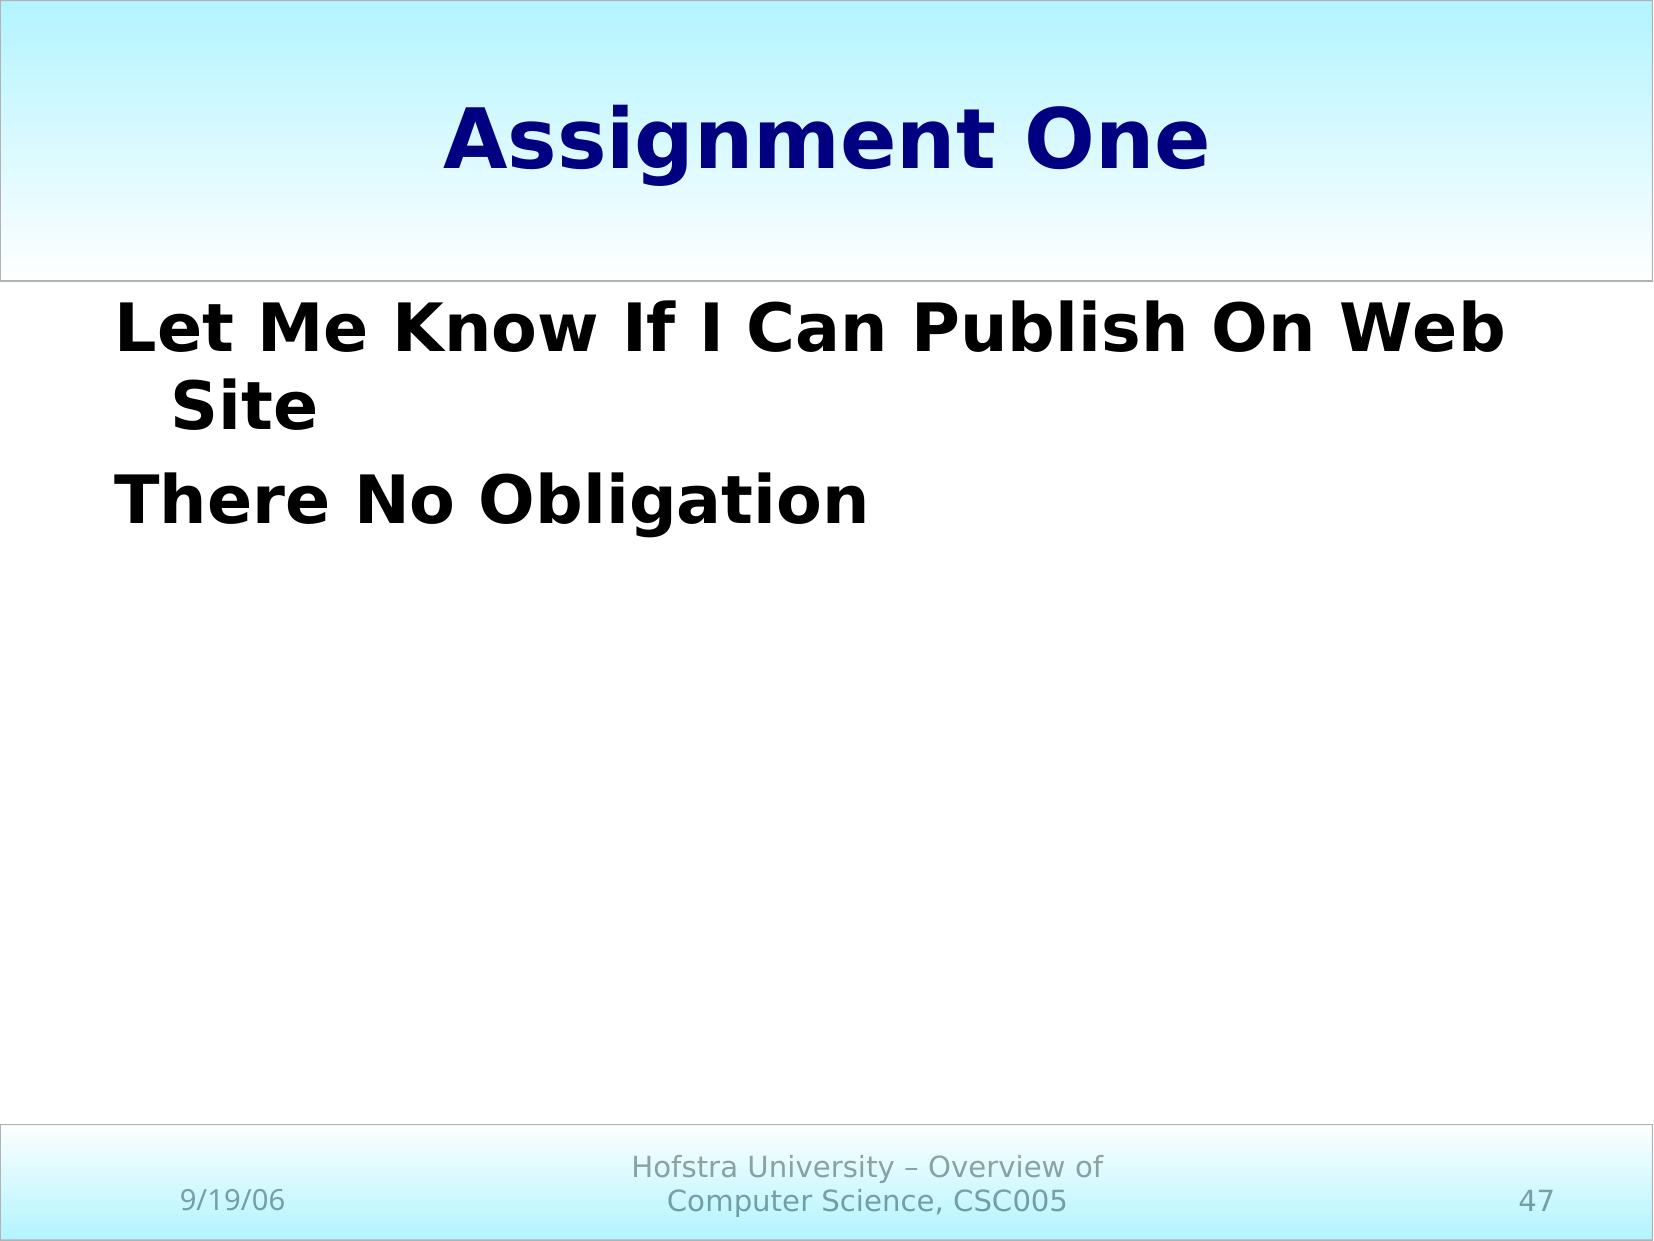

# Assignment One
Let Me Know If I Can Publish On Web Site
There No Obligation
09/27/06
47